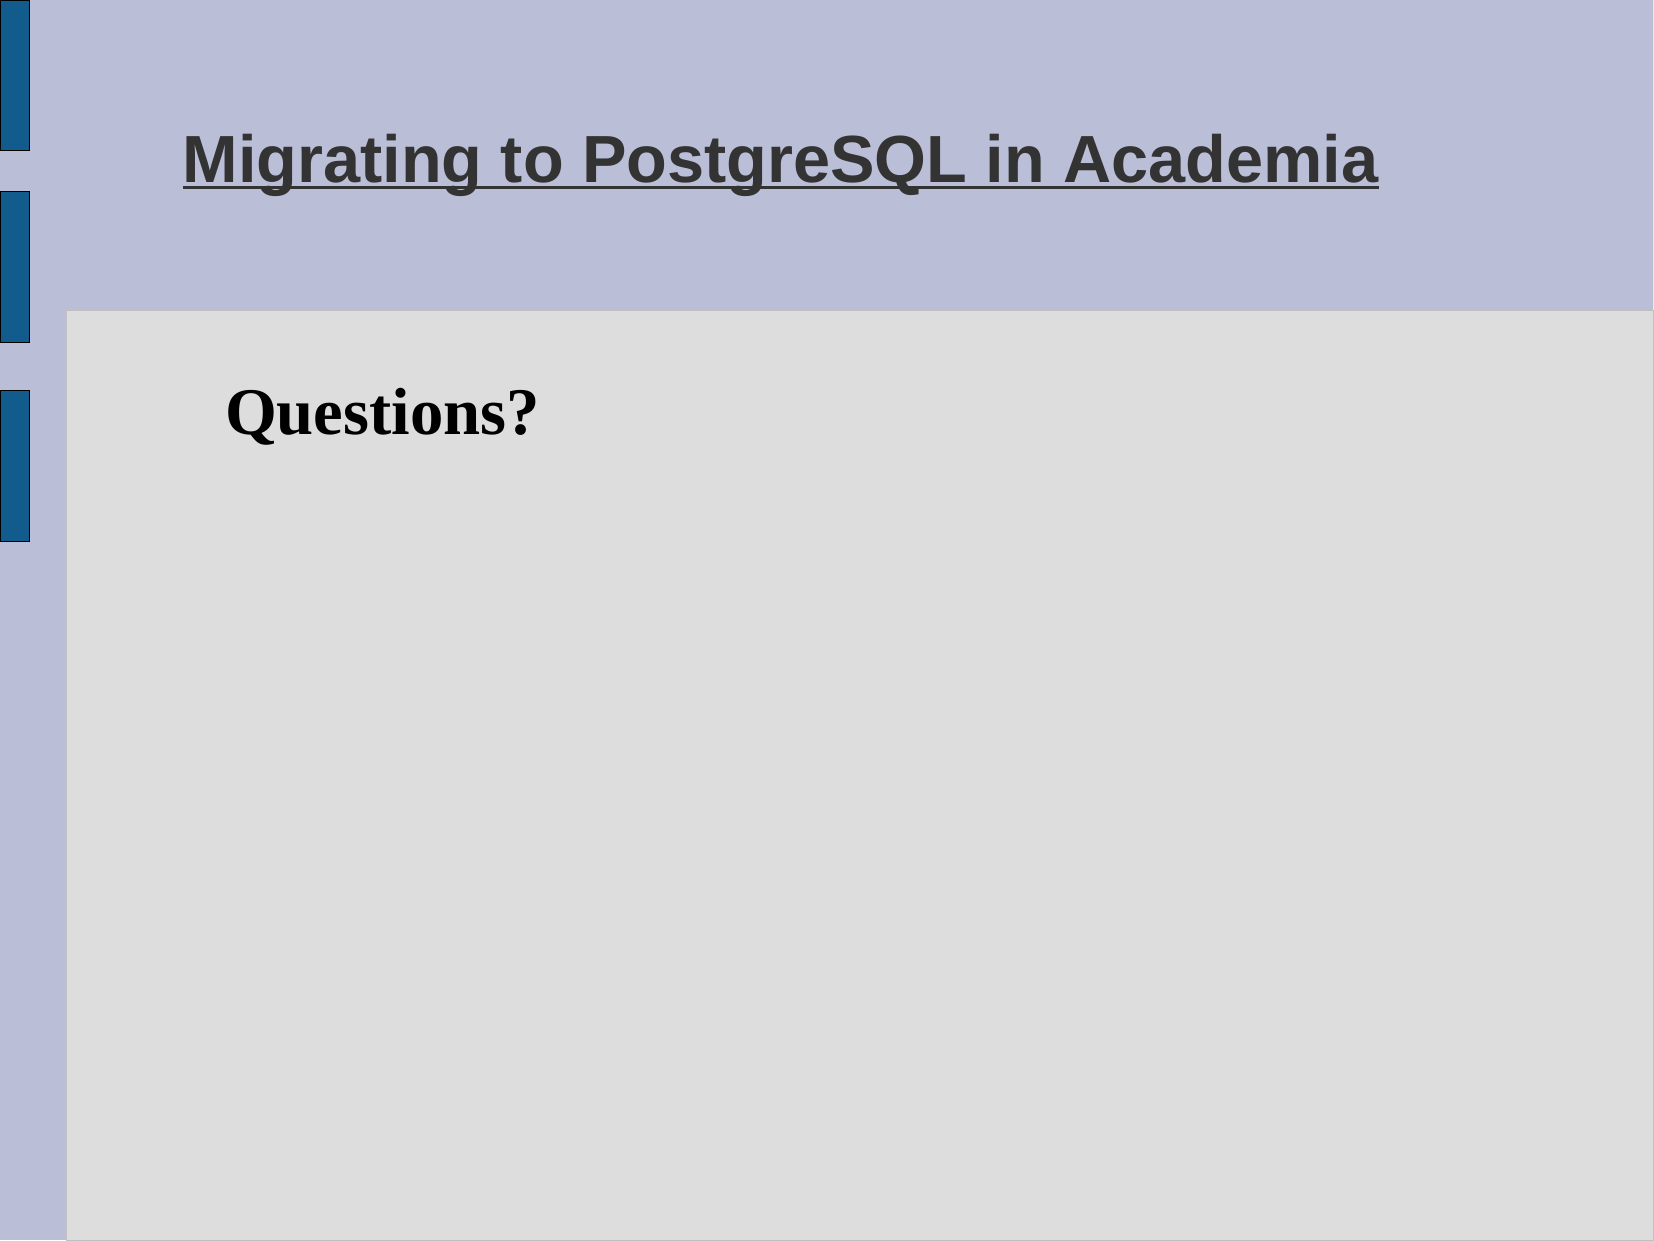

# Migrating to PostgreSQL in Academia
Questions?